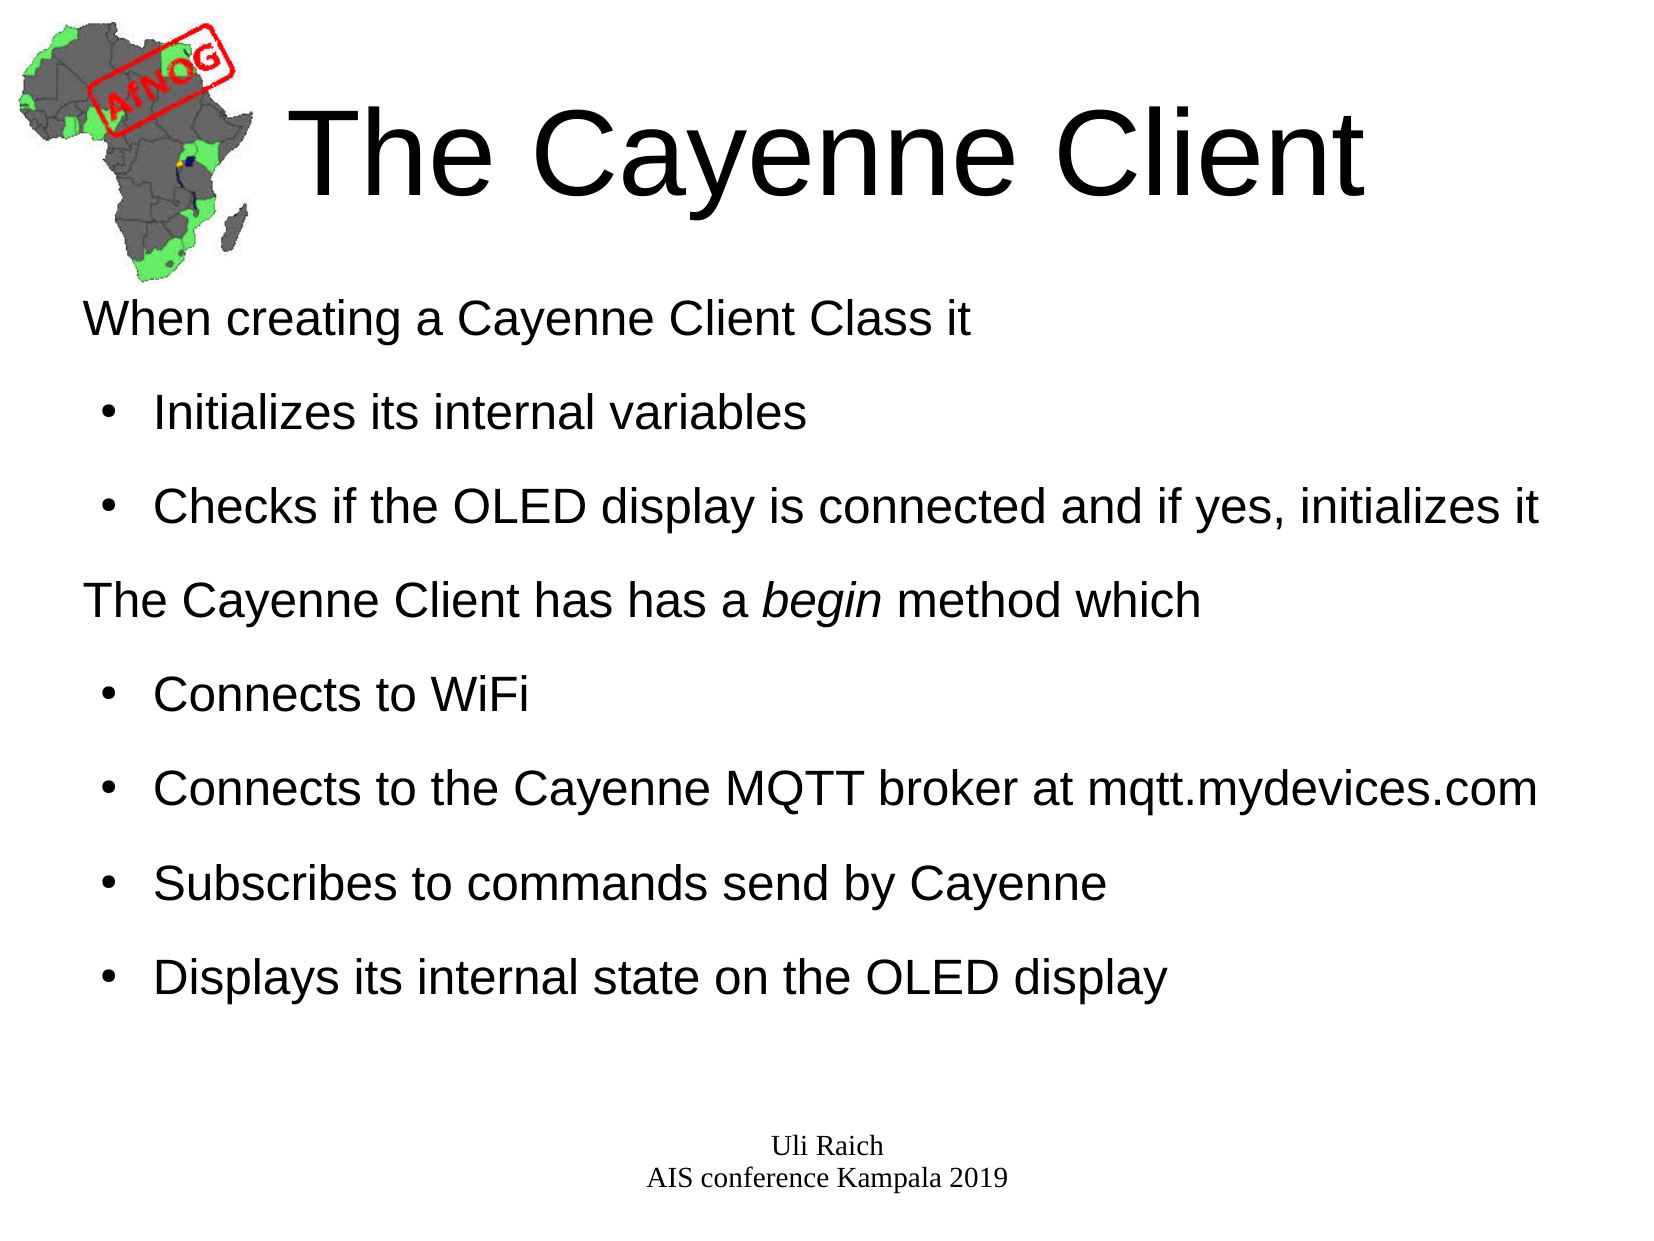

# The Cayenne Client
When creating a Cayenne Client Class it
Initializes its internal variables
Checks if the OLED display is connected and if yes, initializes it
The Cayenne Client has has a begin method which
Connects to WiFi
Connects to the Cayenne MQTT broker at mqtt.mydevices.com
Subscribes to commands send by Cayenne
Displays its internal state on the OLED display